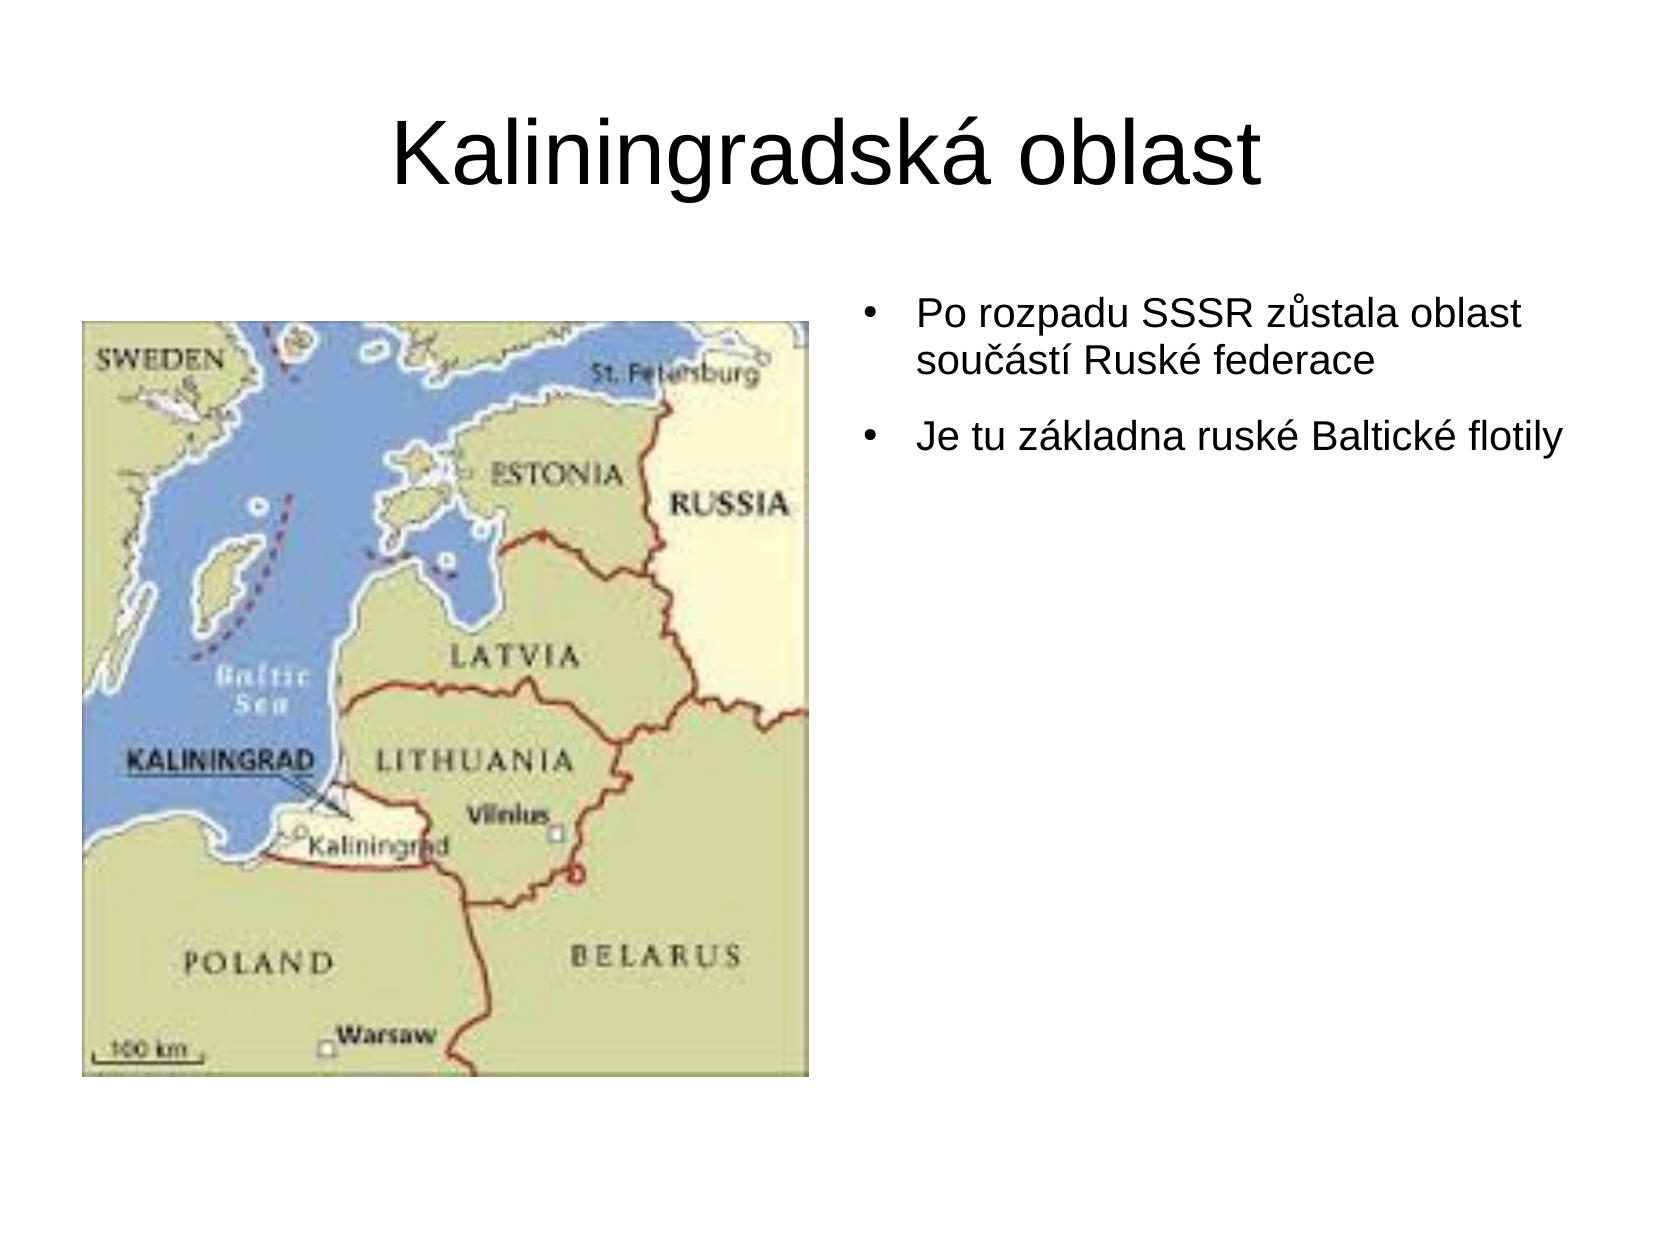

# Kaliningradská oblast
Po rozpadu SSSR zůstala oblast součástí Ruské federace
Je tu základna ruské Baltické flotily